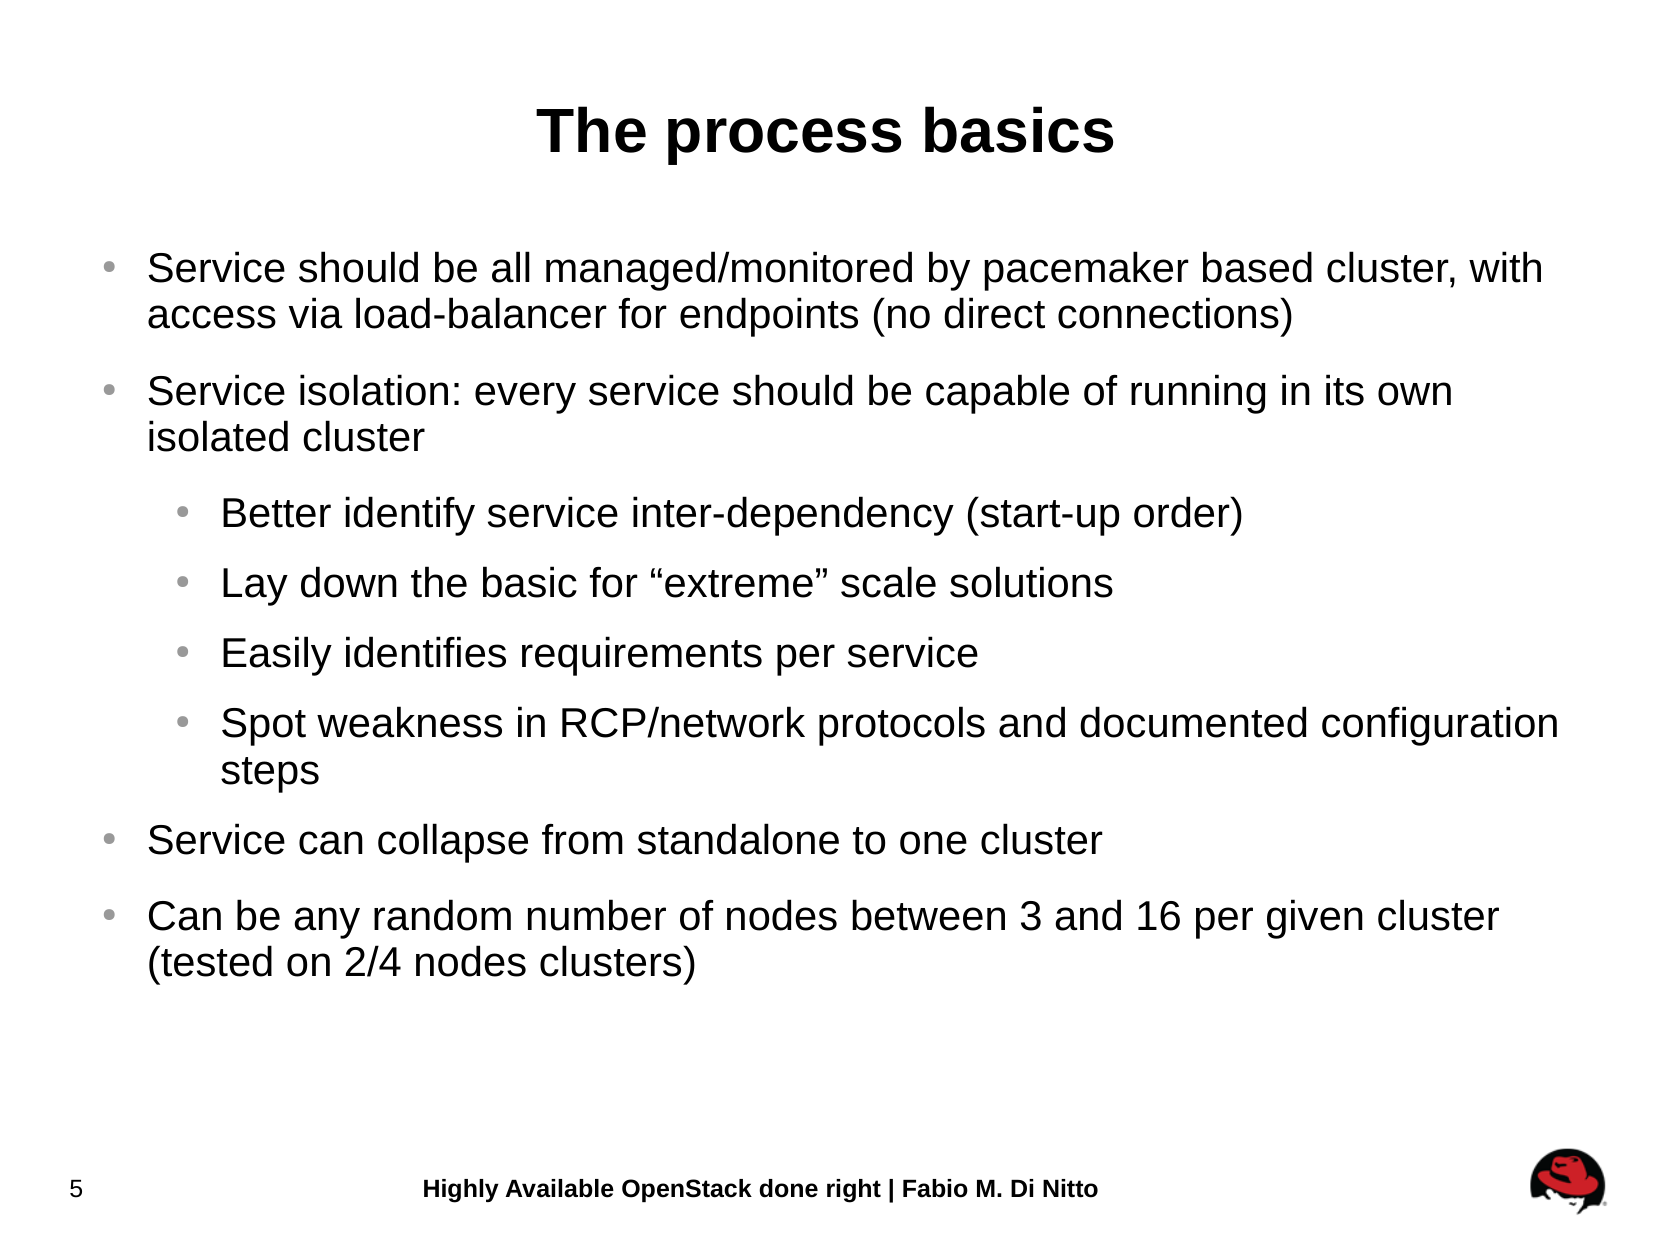

# The process basics
Service should be all managed/monitored by pacemaker based cluster, with access via load-balancer for endpoints (no direct connections)
Service isolation: every service should be capable of running in its own isolated cluster
Better identify service inter-dependency (start-up order)
Lay down the basic for “extreme” scale solutions
Easily identifies requirements per service
Spot weakness in RCP/network protocols and documented configuration steps
Service can collapse from standalone to one cluster
Can be any random number of nodes between 3 and 16 per given cluster (tested on 2/4 nodes clusters)